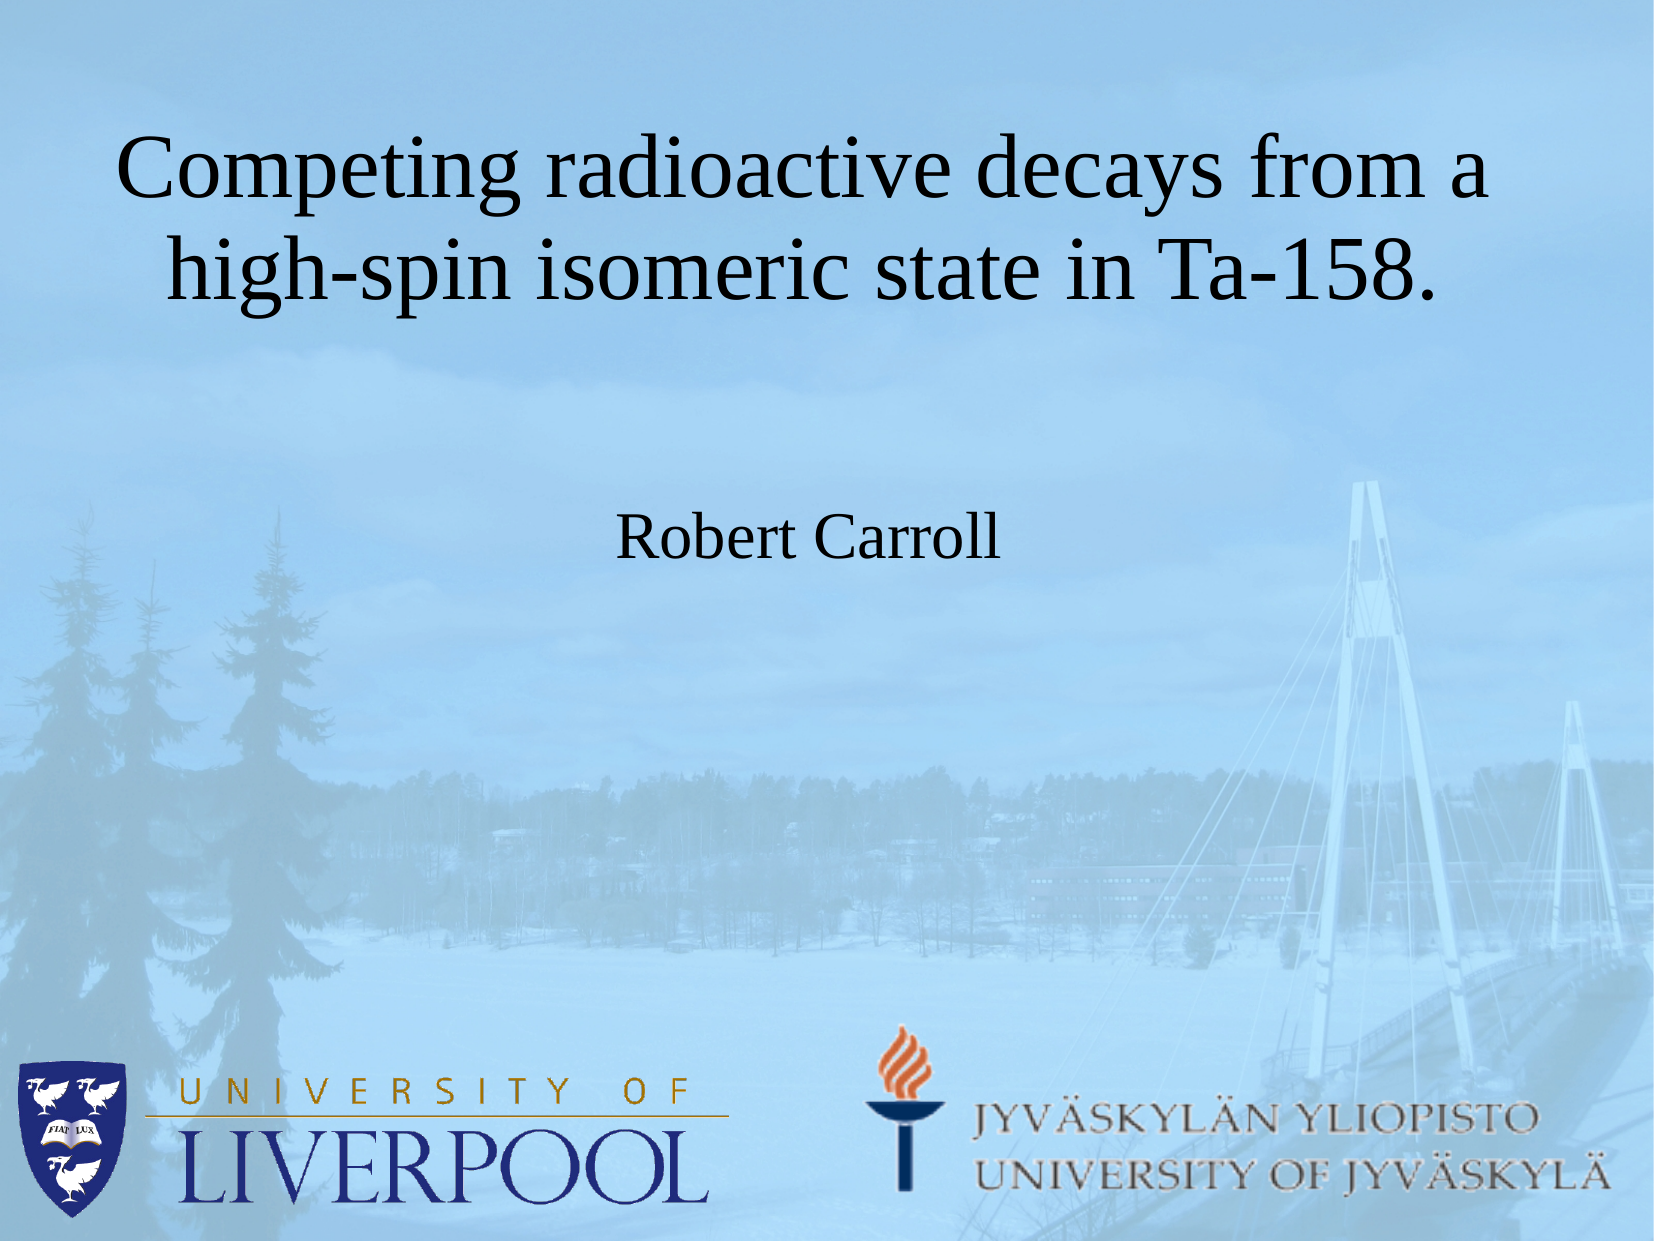

Competing radioactive decays from a high-spin isomeric state in Ta-158.
Robert Carroll
Nuclear and Particle Physics Divisional Conference 2011